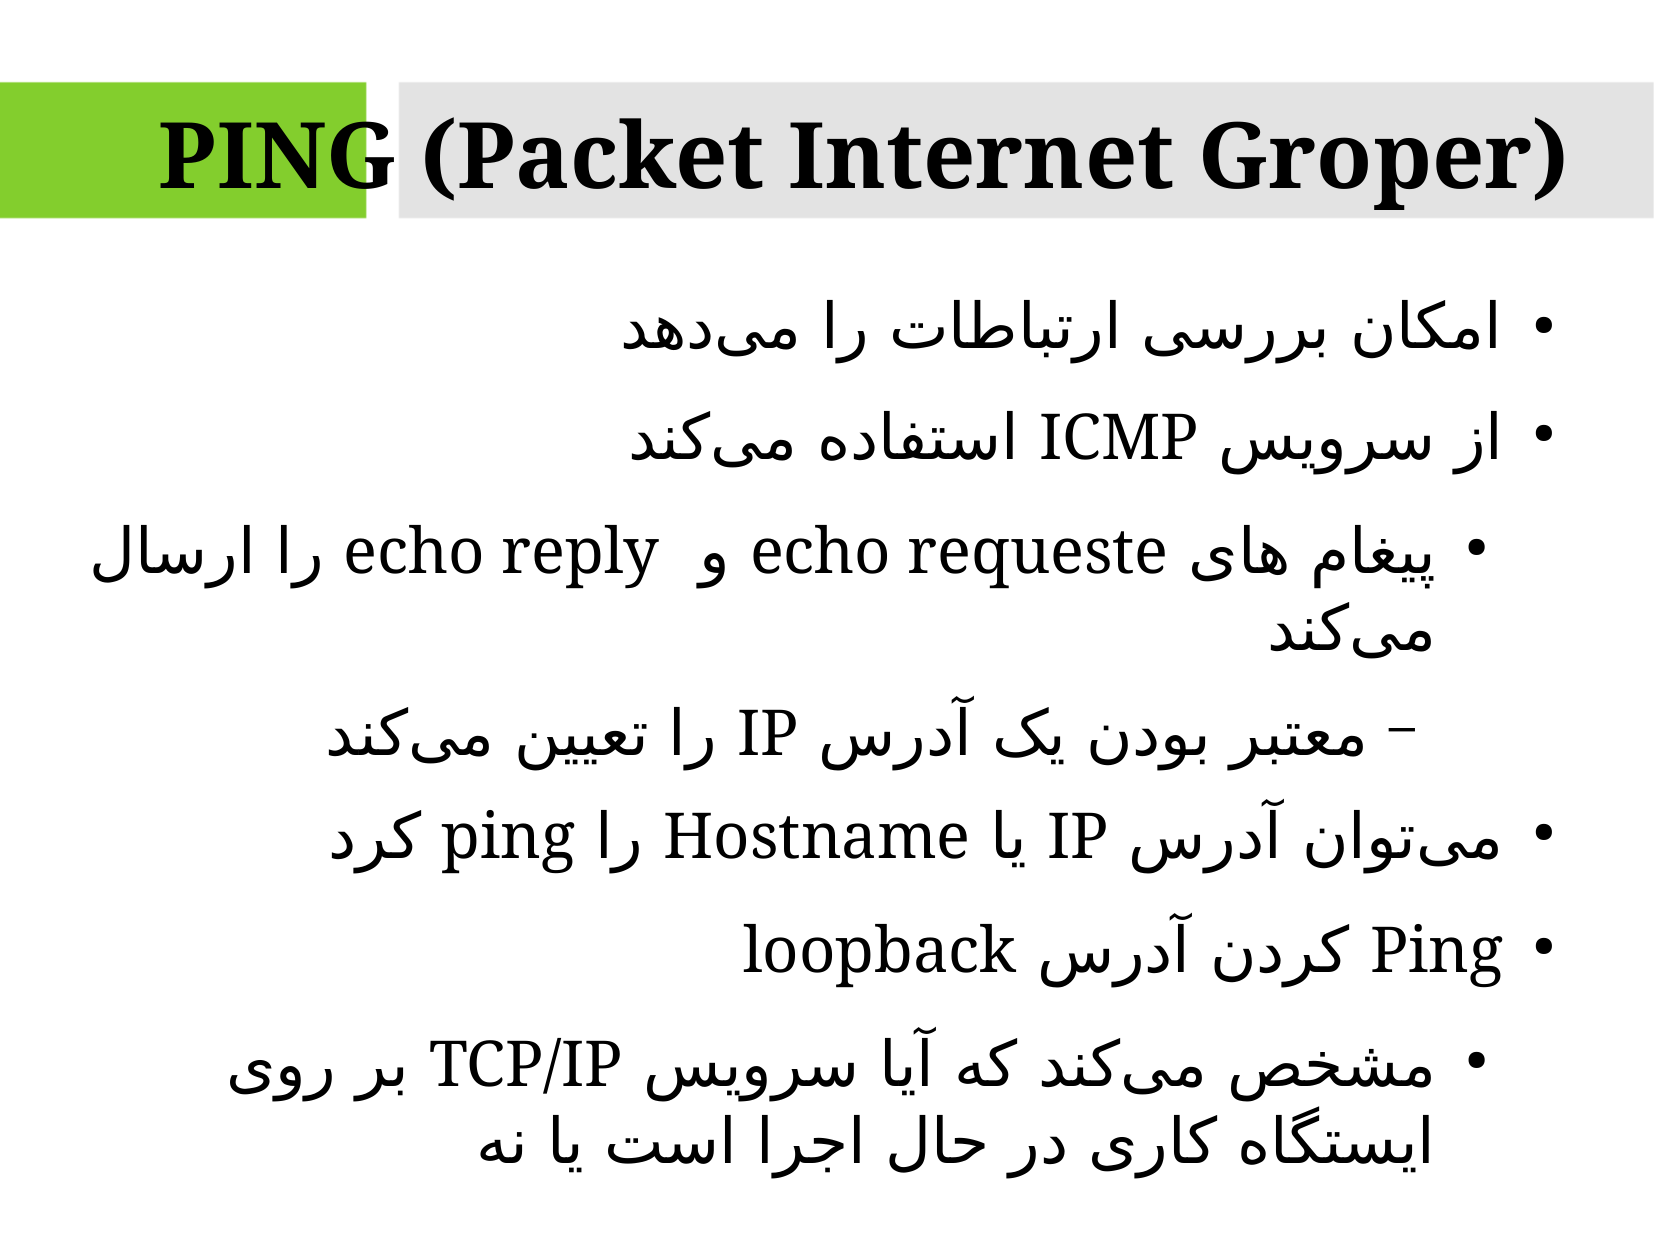

# PING (Packet Internet Groper)
امکان بررسی ارتباطات را می‌دهد
از سرویس ICMP استفاده می‌کند
پیغام های echo requeste و echo reply را ارسال می‌کند
معتبر بودن یک آدرس IP را تعیین می‌کند
می‌توان آدرس IP یا Hostname را ping کرد
Ping کردن آدرس loopback
مشخص می‌کند که آیا سرویس TCP/IP بر روی ایستگاه کاری در حال اجرا است یا نه